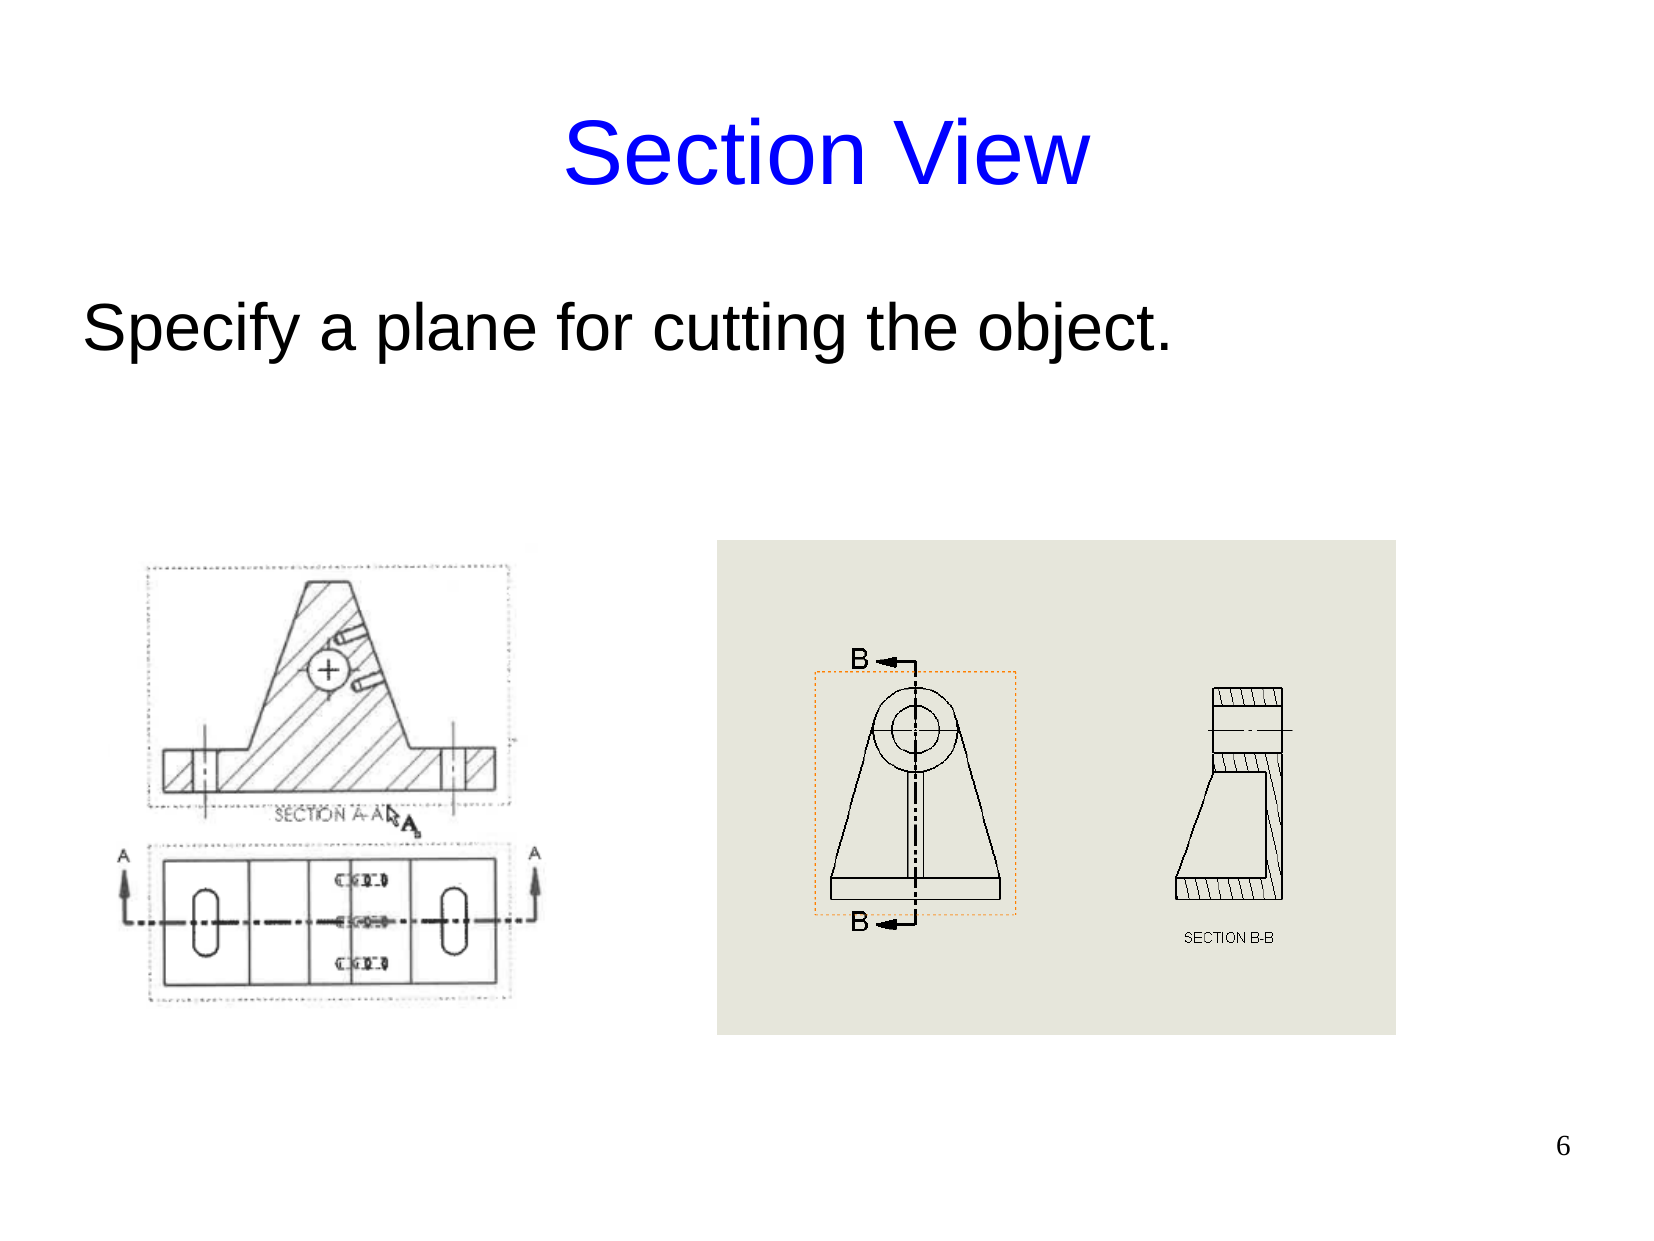

# Section View
Specify a plane for cutting the object.
6